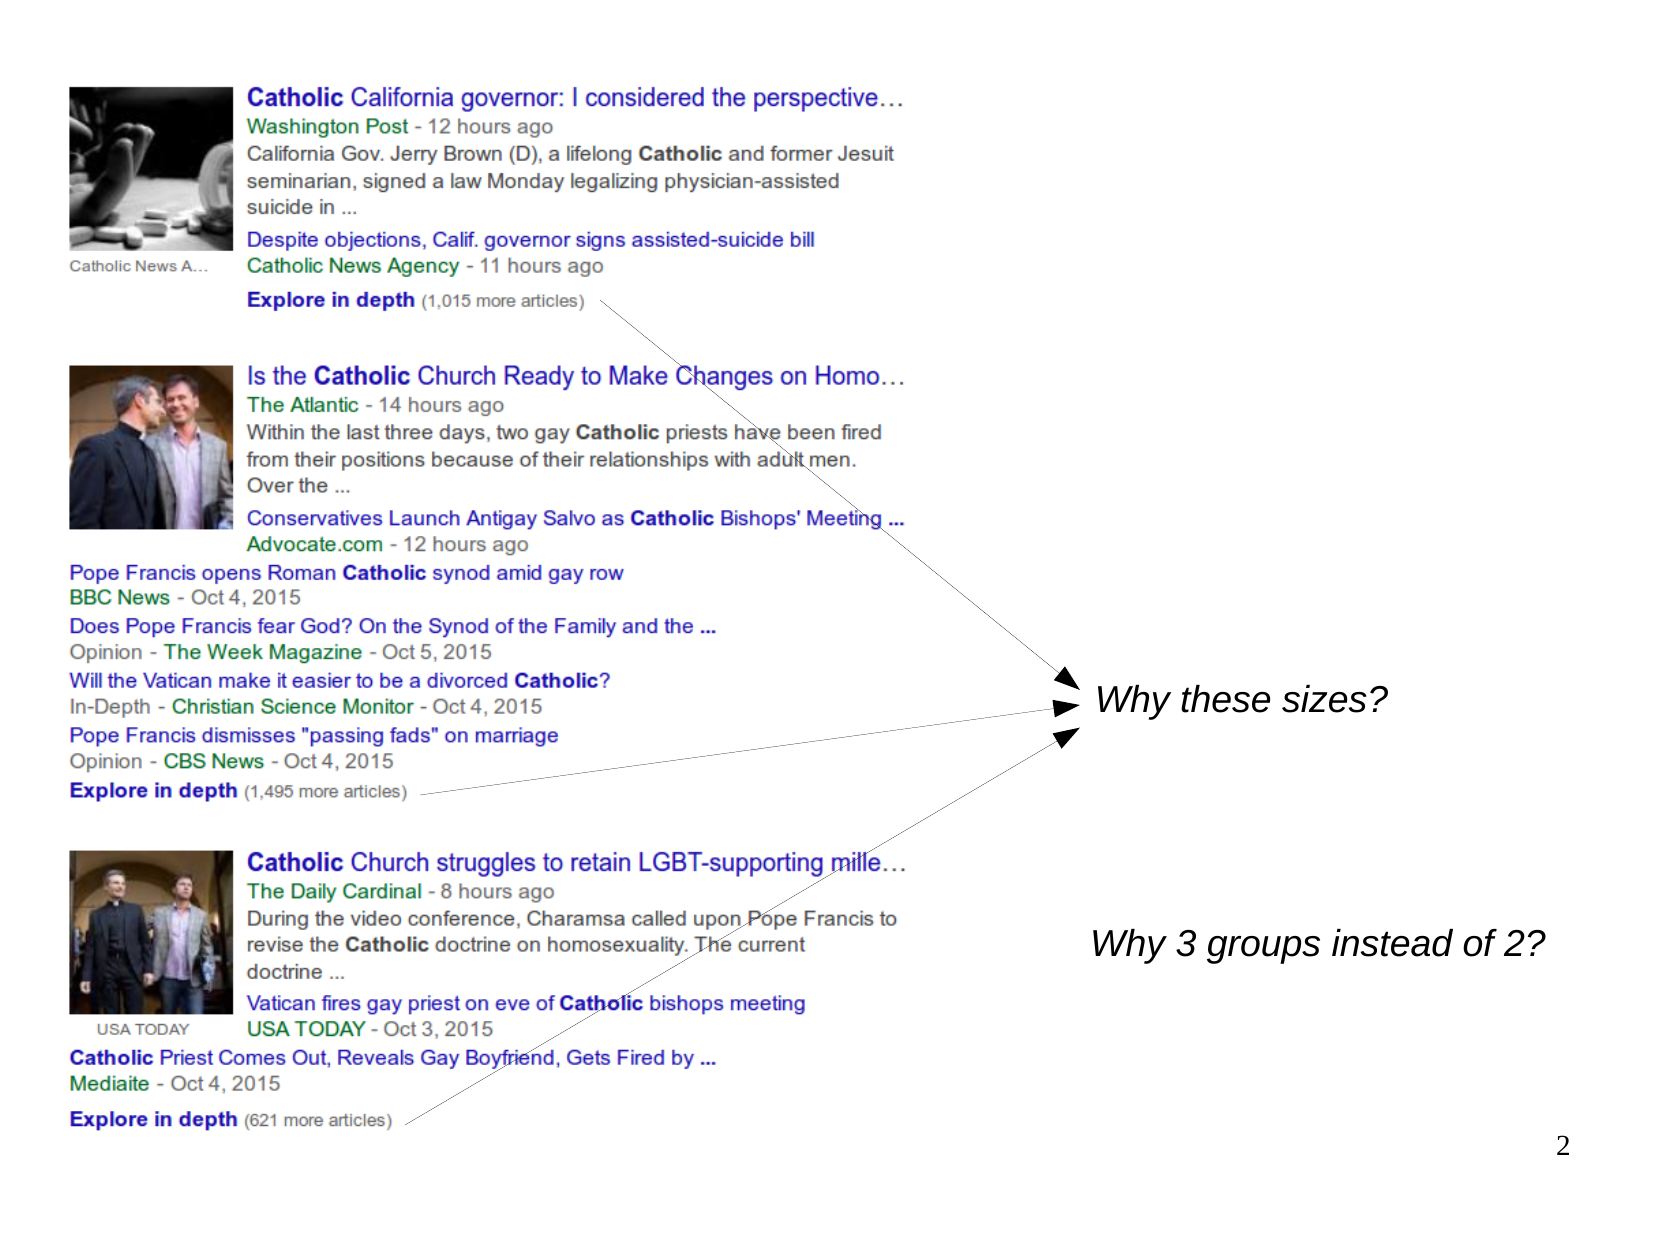

Why these sizes?
Why 3 groups instead of 2?
2